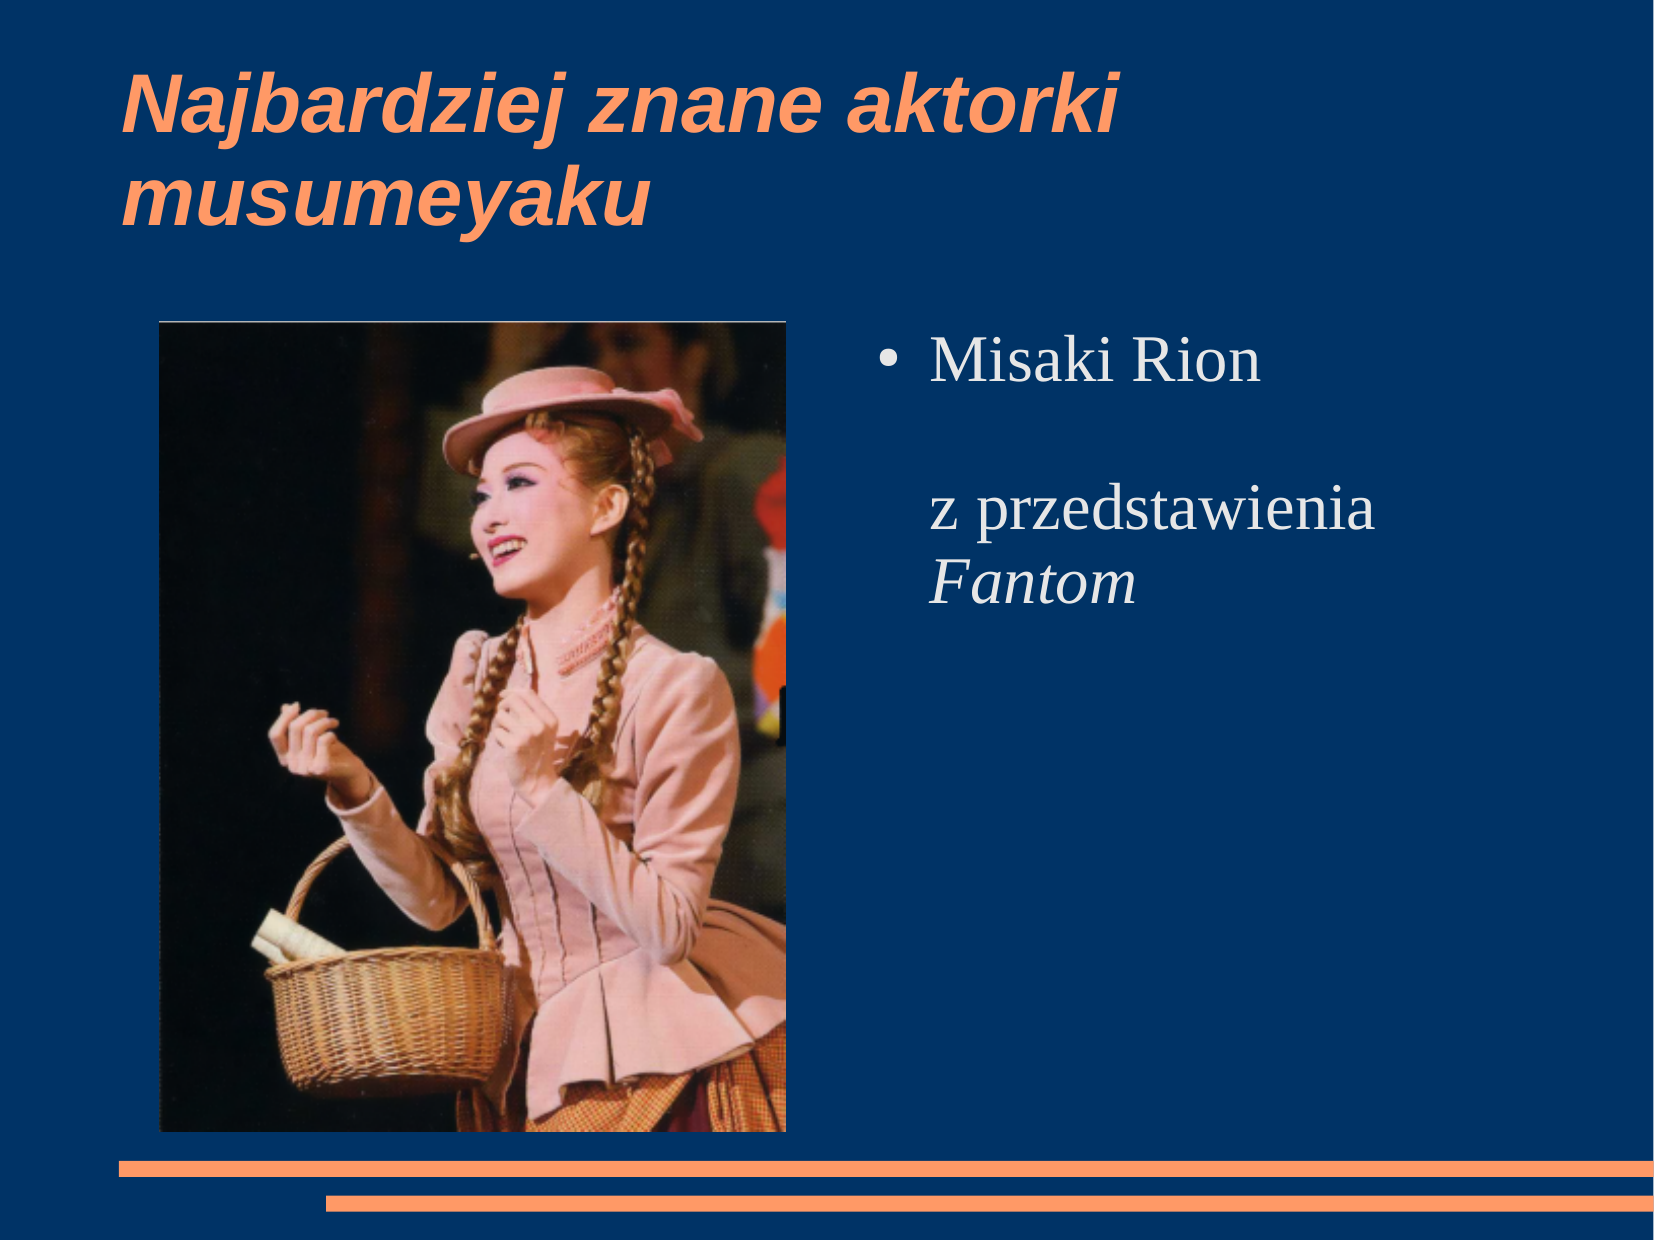

# Najbardziej znane aktorki musumeyaku
Misaki Rion
z przedstawienia Fantom